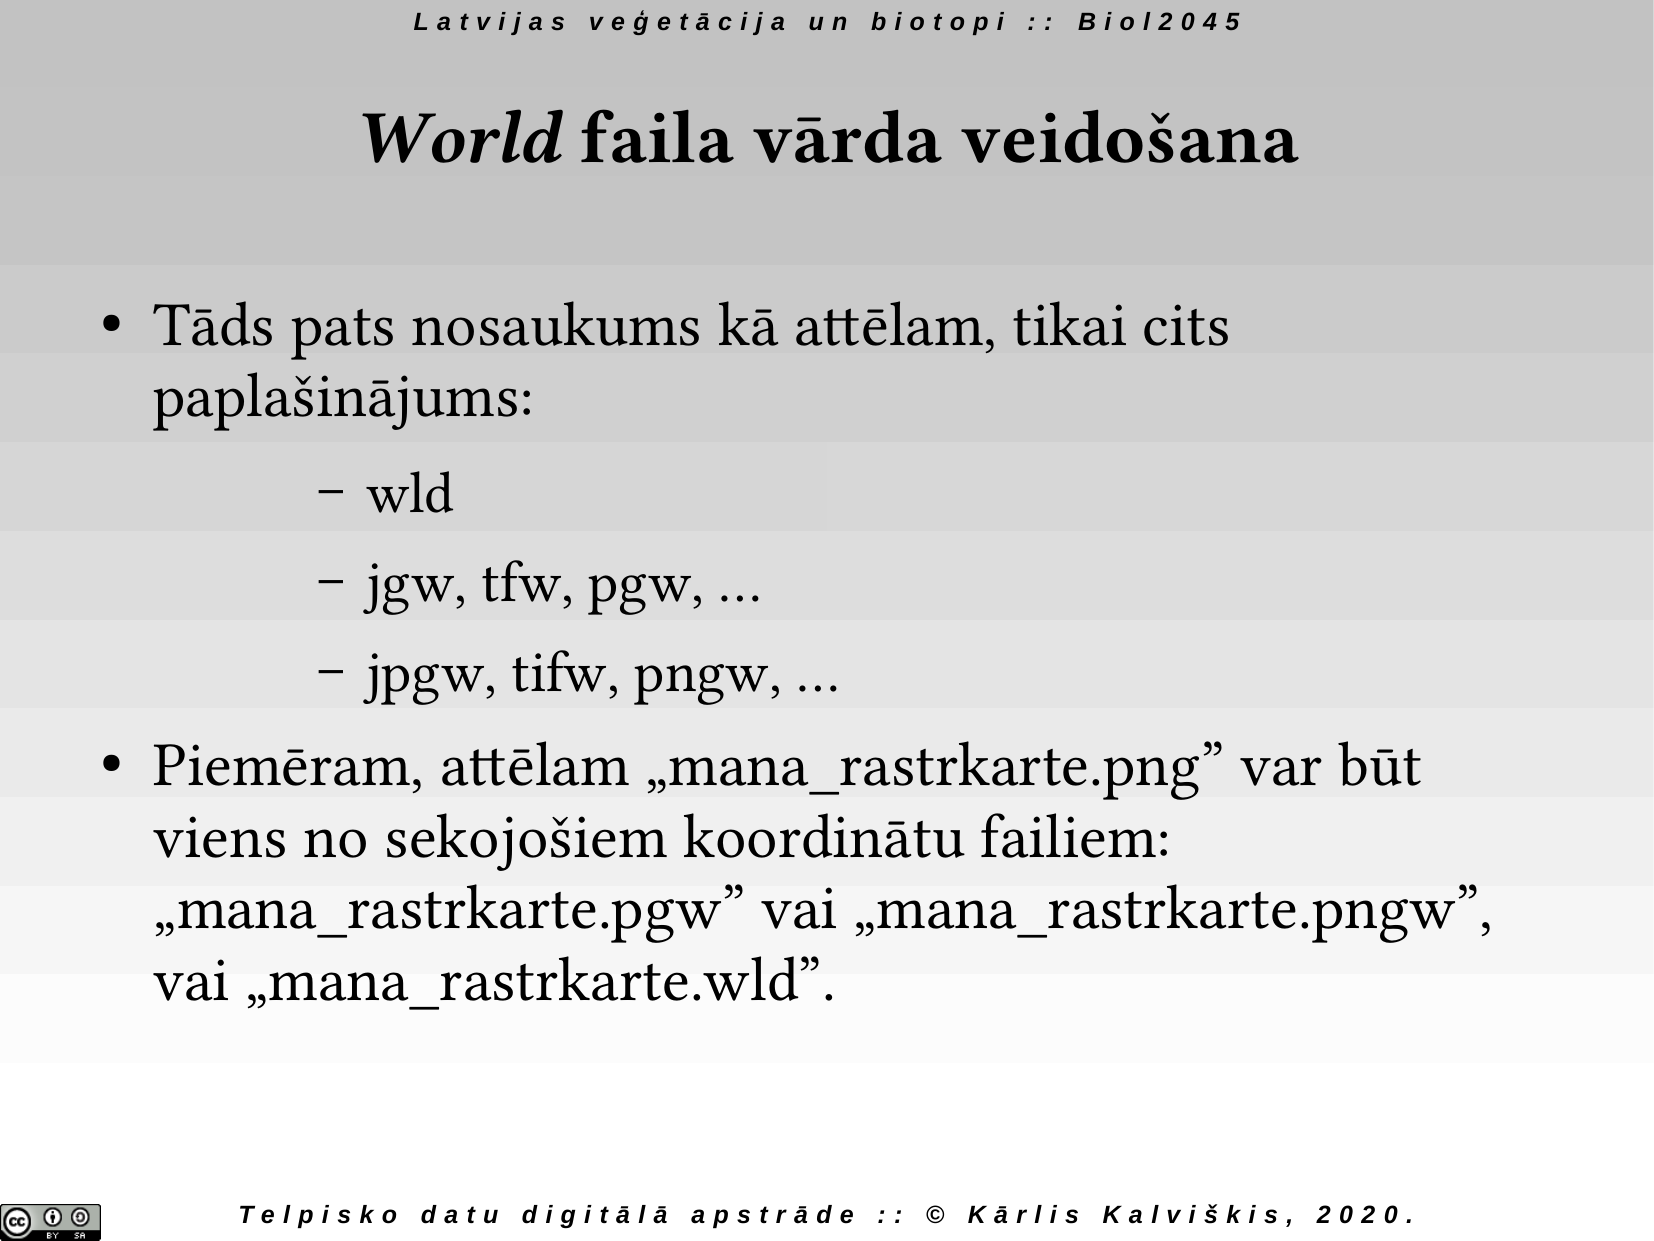

# World faila vārda veidošana
Tāds pats nosaukums kā attēlam, tikai cits paplašinājums:
wld
jgw, tfw, pgw, ...
jpgw, tifw, pngw, ...
Piemēram, attēlam „mana_rastrkarte.png” var būt viens no sekojošiem koordinātu failiem: „mana_rastrkarte.pgw” vai „mana_rastrkarte.pngw”, vai „mana_rastrkarte.wld”.